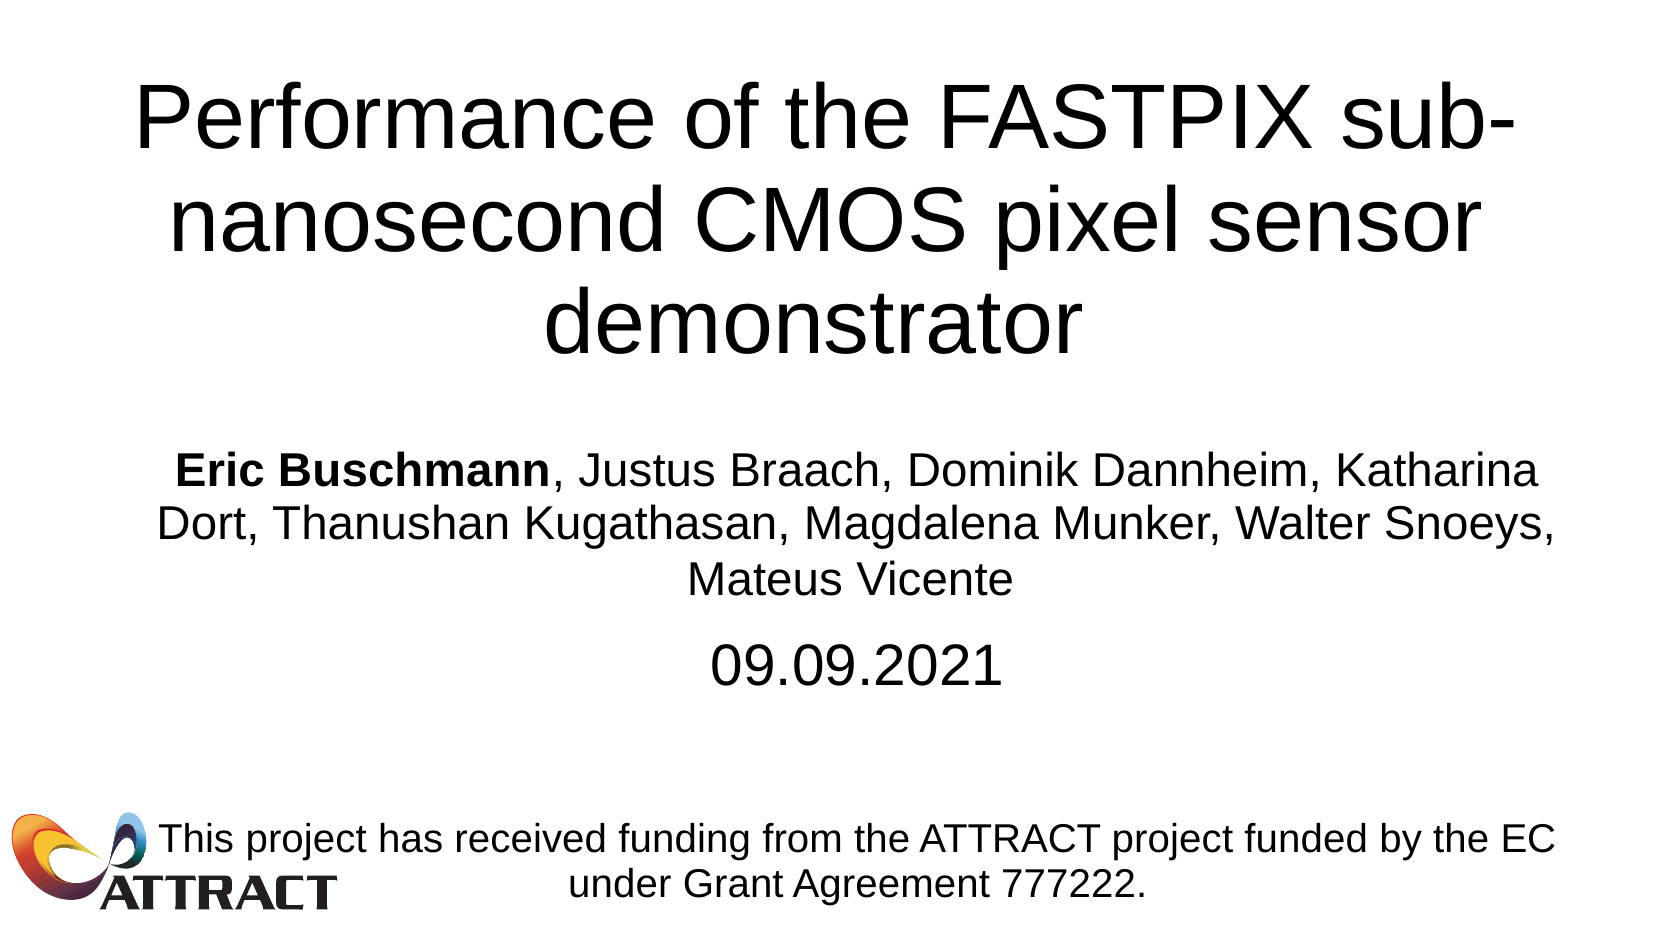

# Performance of the FASTPIX sub-nanosecond CMOS pixel sensor demonstrator
Eric Buschmann, Justus Braach, Dominik Dannheim, Katharina Dort, Thanushan Kugathasan, Magdalena Munker, Walter Snoeys, Mateus Vicente
09.09.2021
This project has received funding from the ATTRACT project funded by the EC under Grant Agreement 777222.